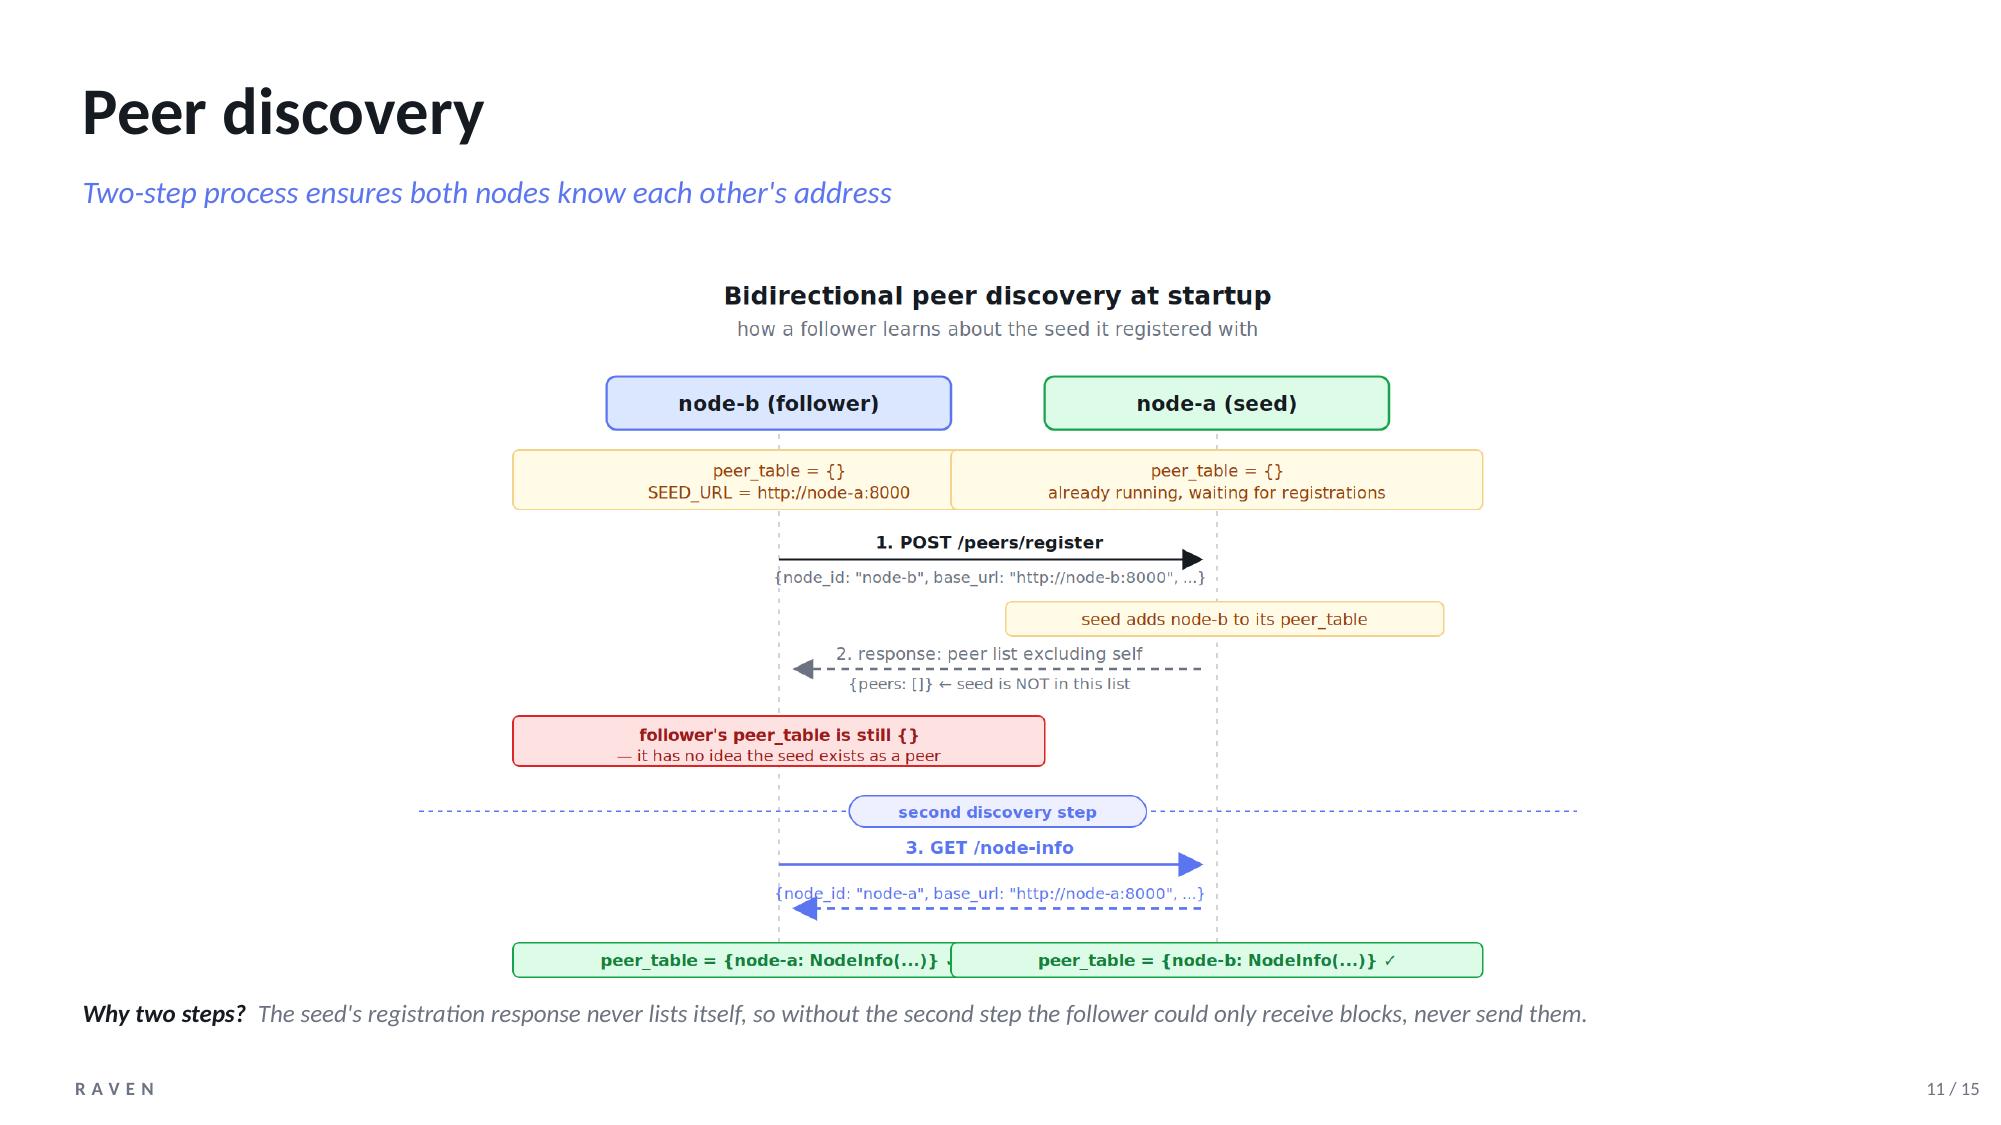

Peer discovery
Two-step process ensures both nodes know each other's address
Why two steps? The seed's registration response never lists itself, so without the second step the follower could only receive blocks, never send them.
RAVEN
11 / 15